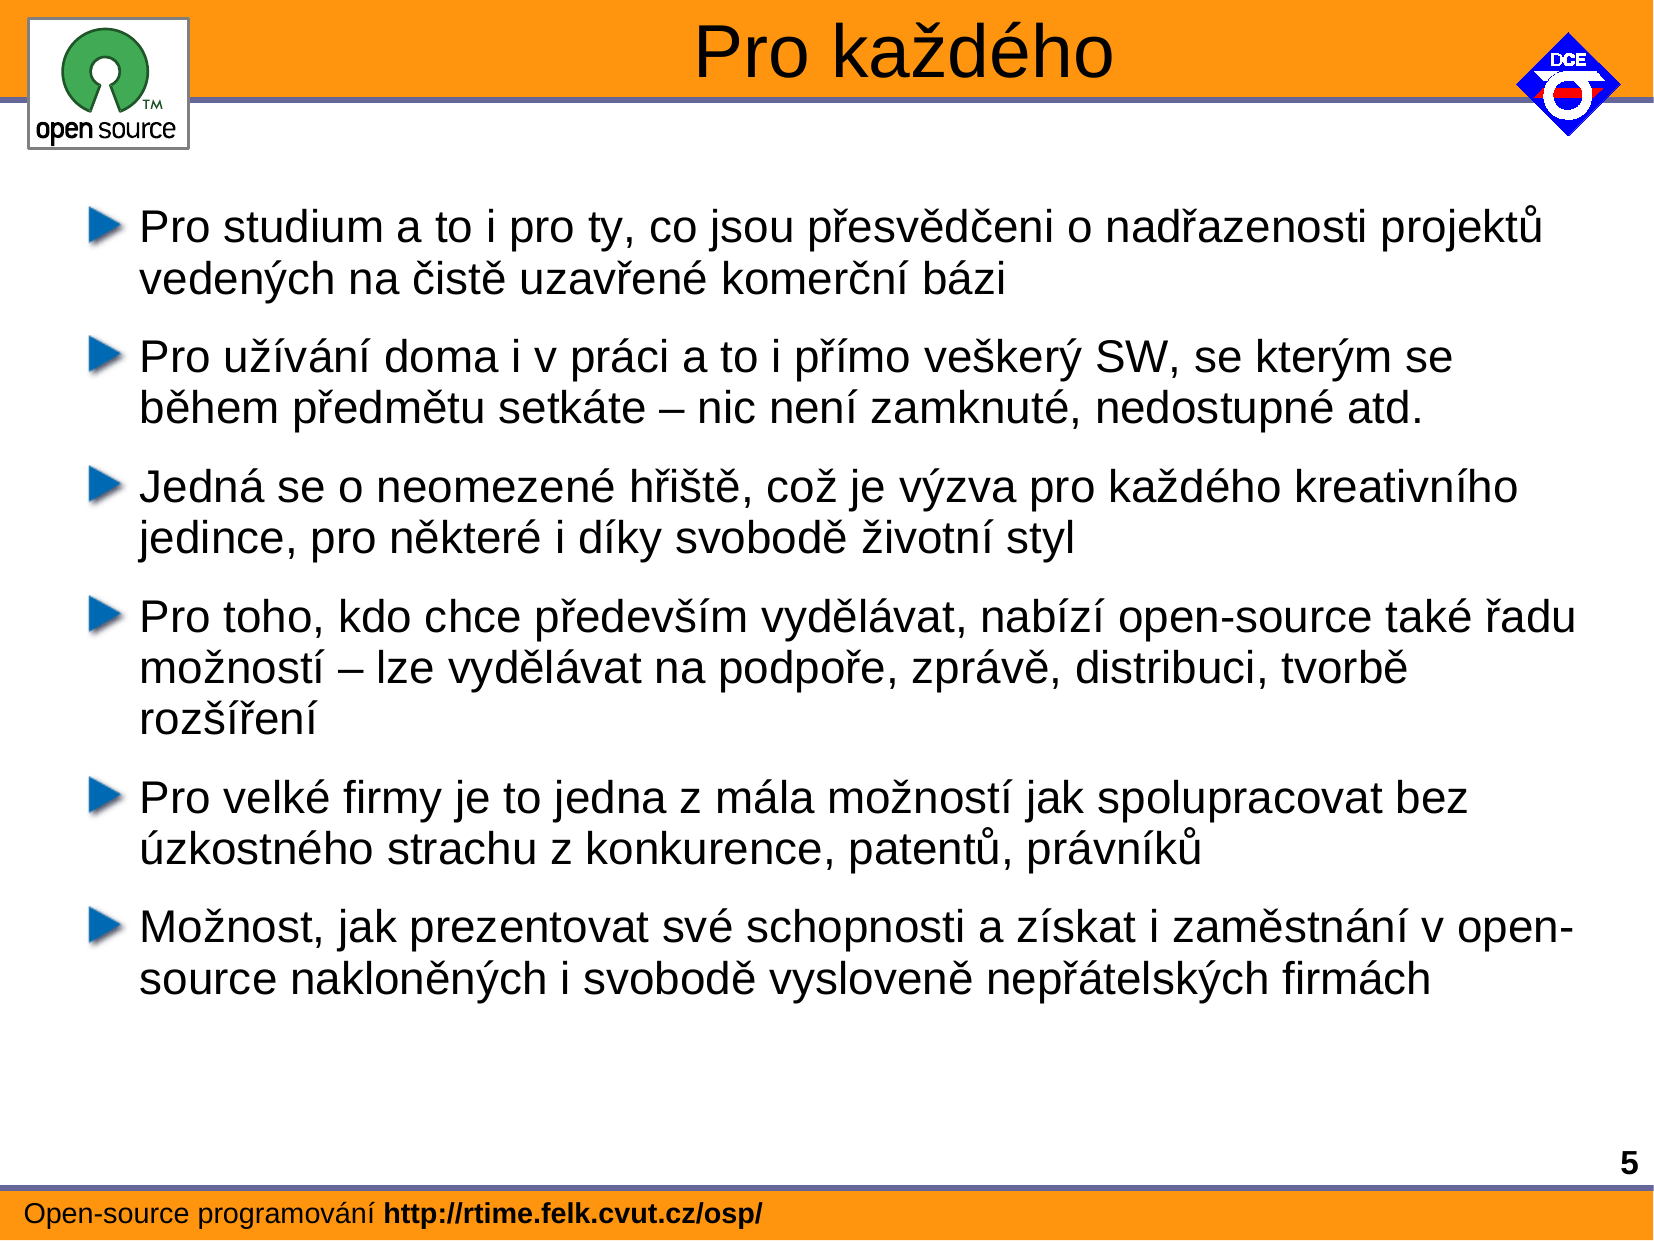

# Pro každého
Pro studium a to i pro ty, co jsou přesvědčeni o nadřazenosti projektů vedených na čistě uzavřené komerční bázi
Pro užívání doma i v práci a to i přímo veškerý SW, se kterým se během předmětu setkáte – nic není zamknuté, nedostupné atd.
Jedná se o neomezené hřiště, což je výzva pro každého kreativního jedince, pro některé i díky svobodě životní styl
Pro toho, kdo chce především vydělávat, nabízí open-source také řadu možností – lze vydělávat na podpoře, zprávě, distribuci, tvorbě rozšíření
Pro velké firmy je to jedna z mála možností jak spolupracovat bez úzkostného strachu z konkurence, patentů, právníků
Možnost, jak prezentovat své schopnosti a získat i zaměstnání v open-source nakloněných i svobodě vysloveně nepřátelských firmách